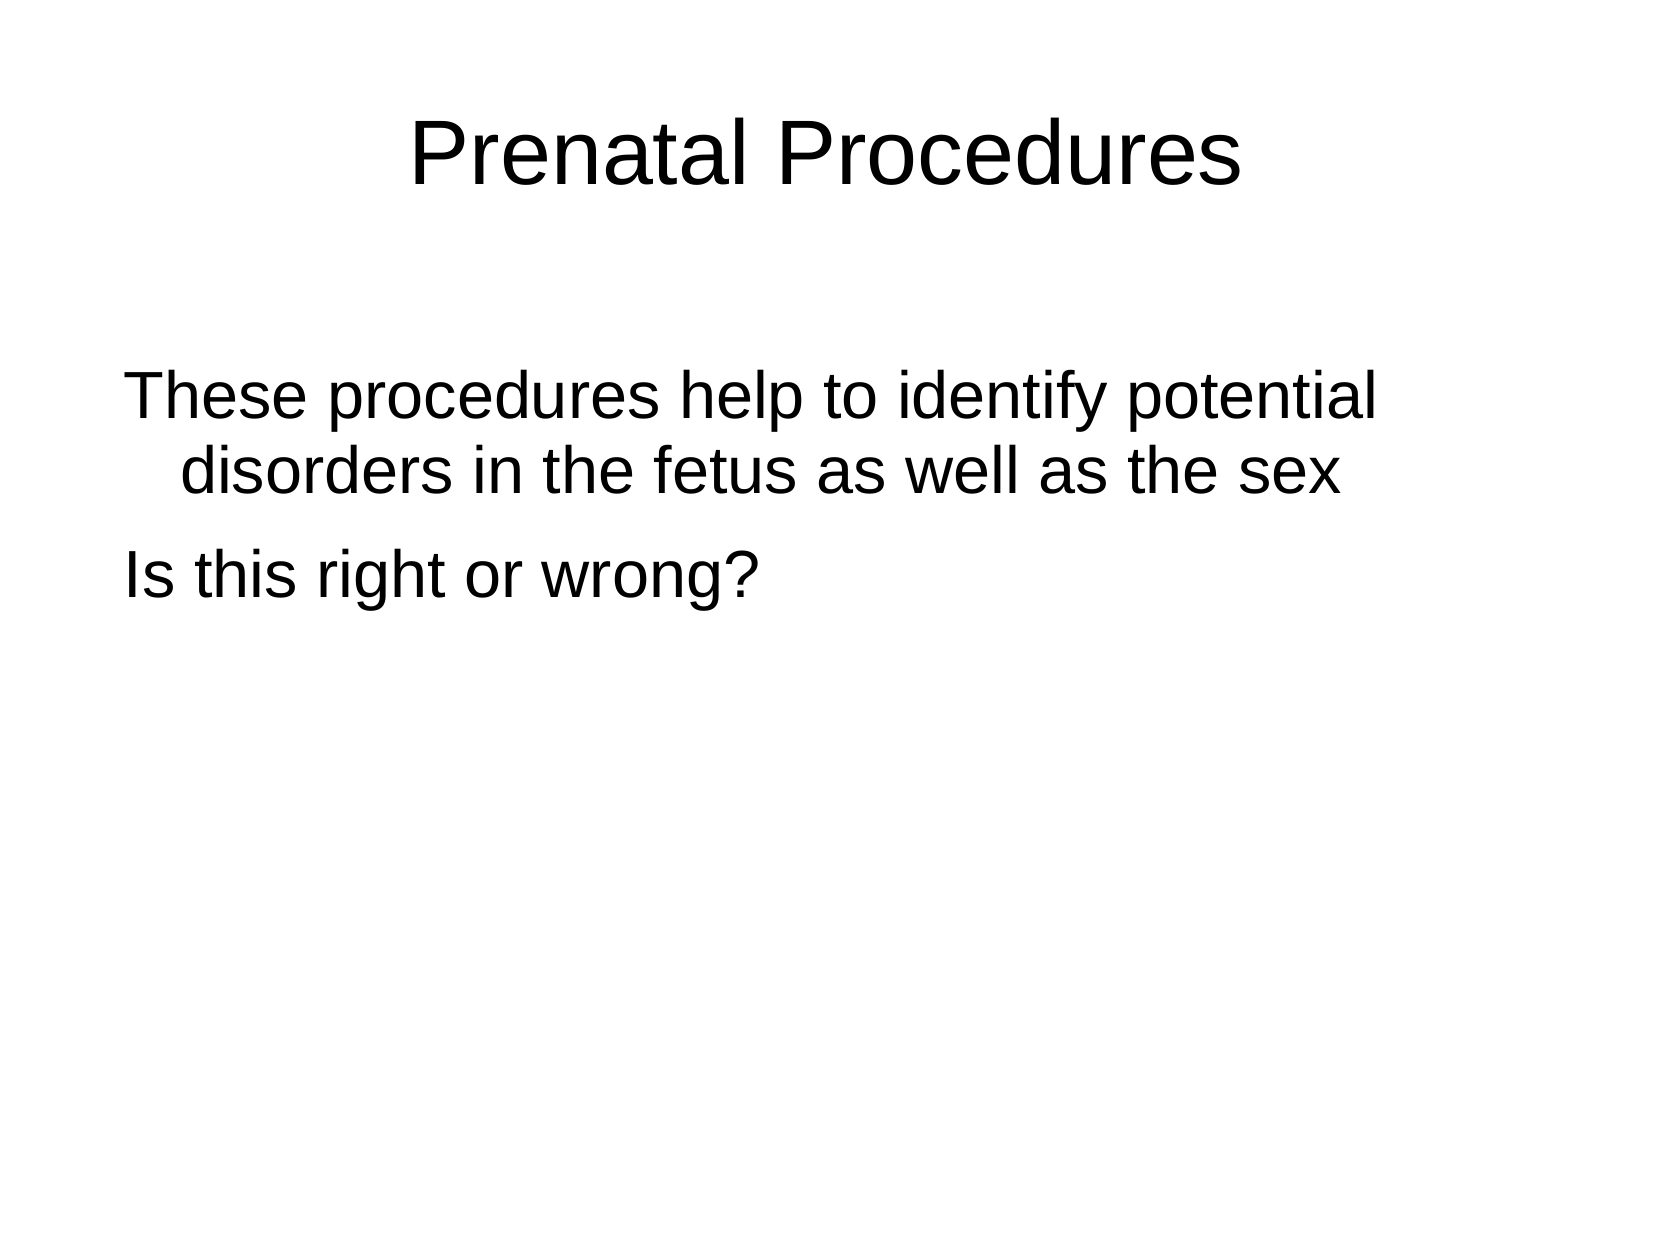

# Prenatal Procedures
These procedures help to identify potential disorders in the fetus as well as the sex
Is this right or wrong?